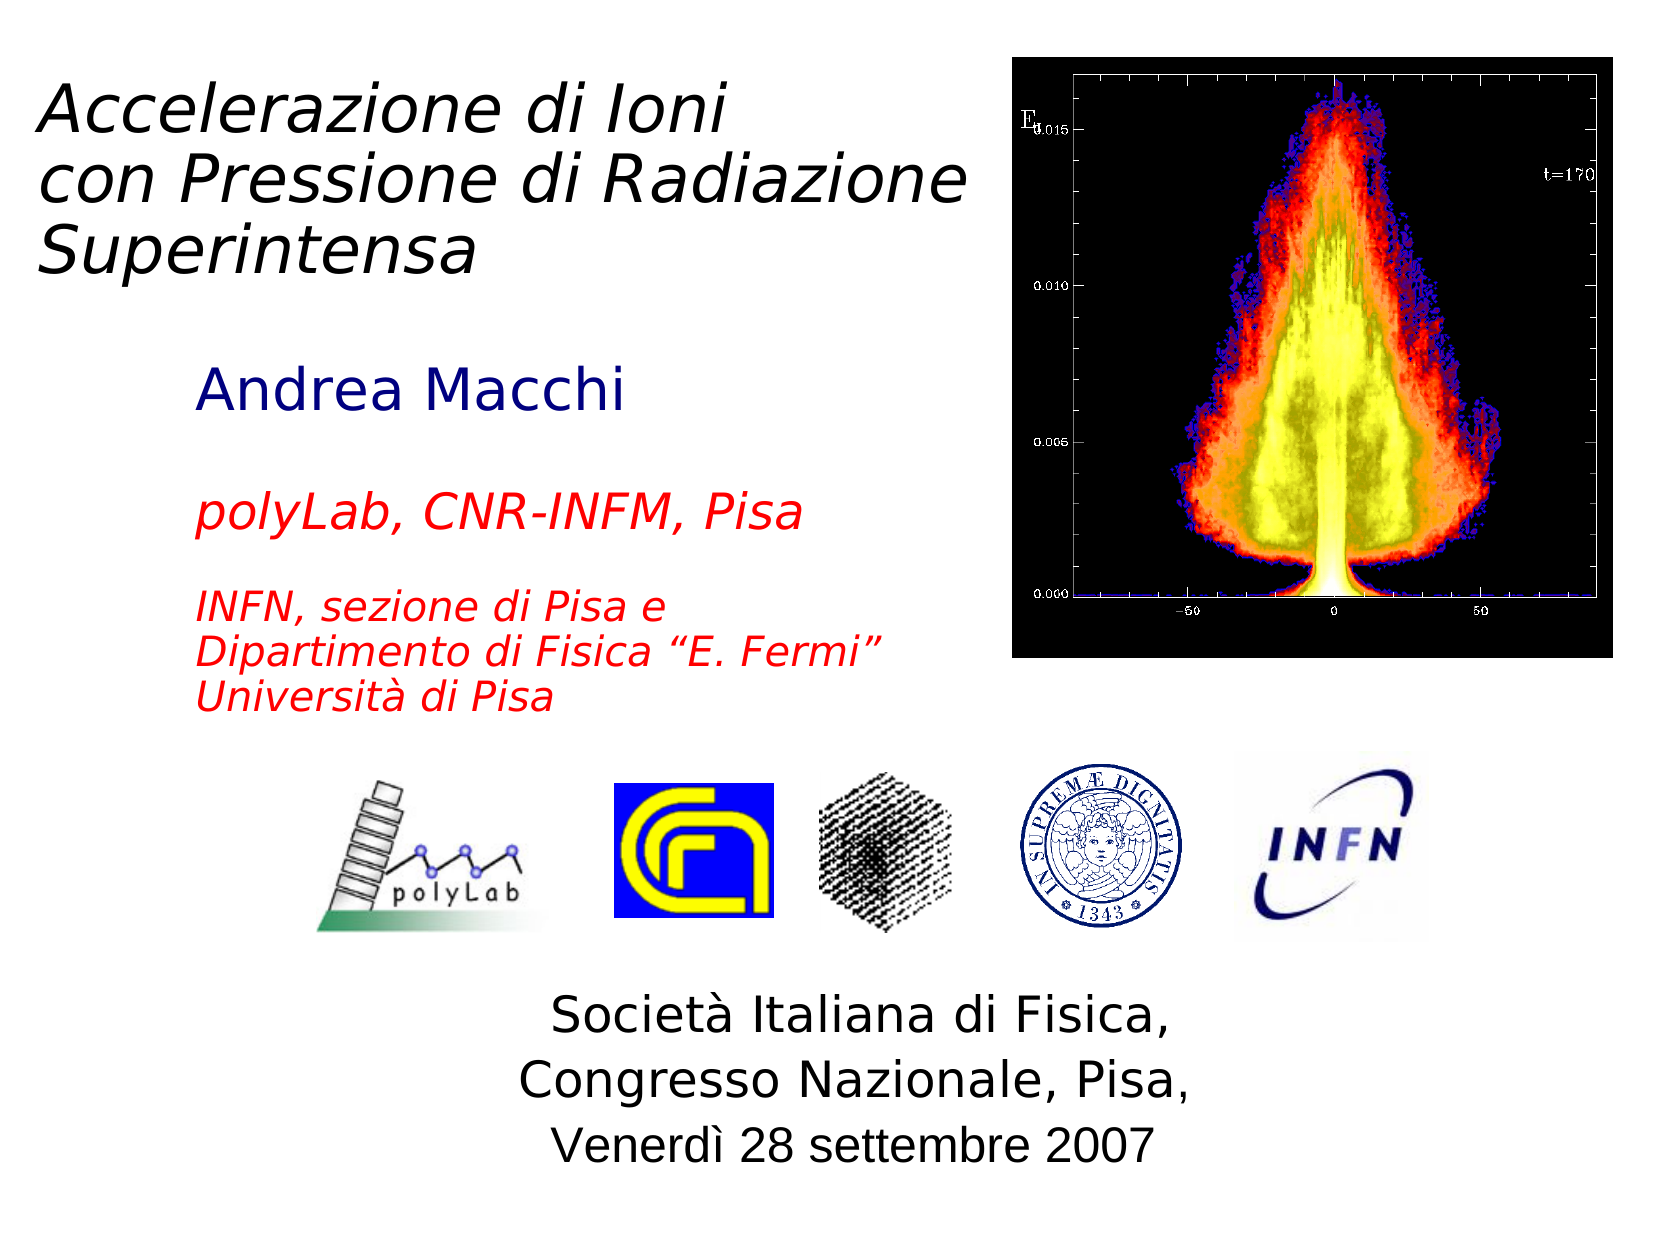

Accelerazione di Ioni
con Pressione di Radiazione
Superintensa
Andrea Macchi
polyLab, CNR-INFM, Pisa
INFN, sezione di Pisa e
Dipartimento di Fisica “E. Fermi”
Università di Pisa
Società Italiana di Fisica,
Congresso Nazionale, Pisa,
Venerdì 28 settembre 2007